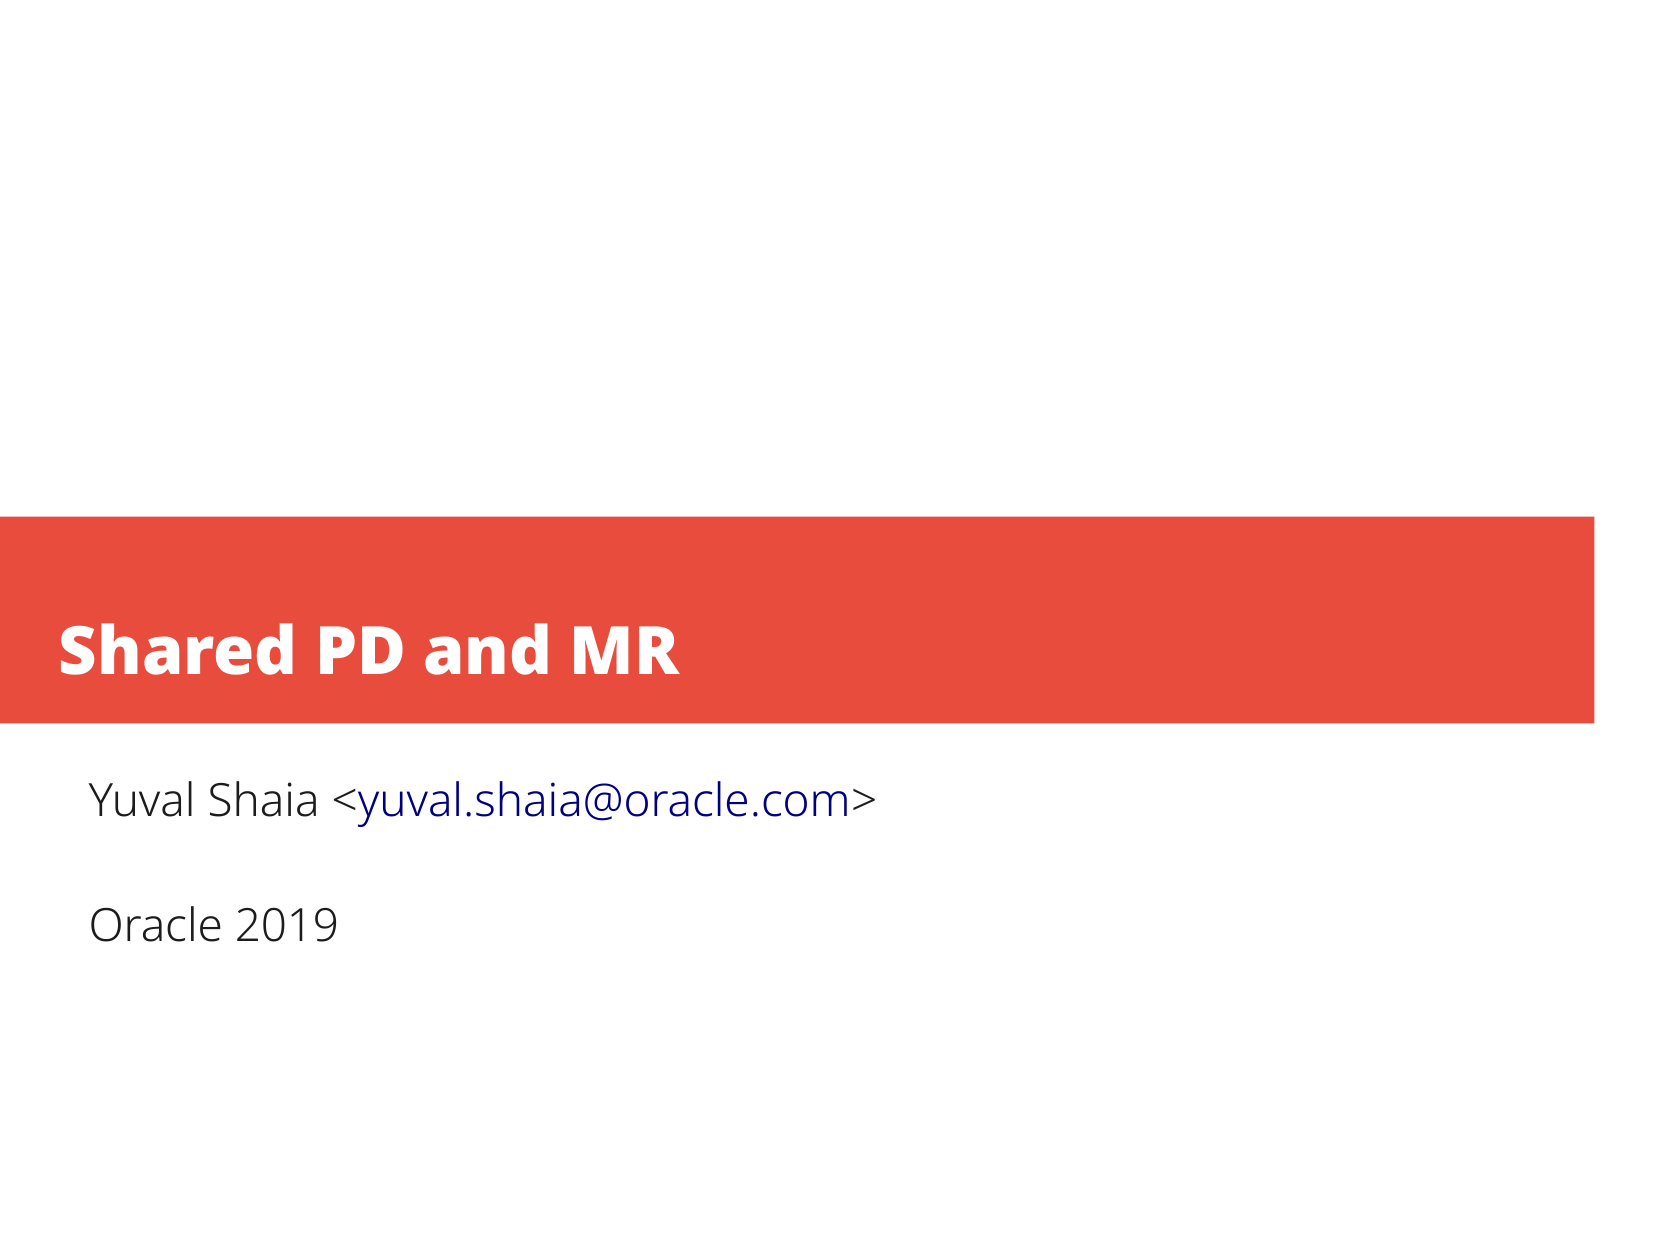

# Shared PD and MR
Yuval Shaia <yuval.shaia@oracle.com>
Oracle 2019